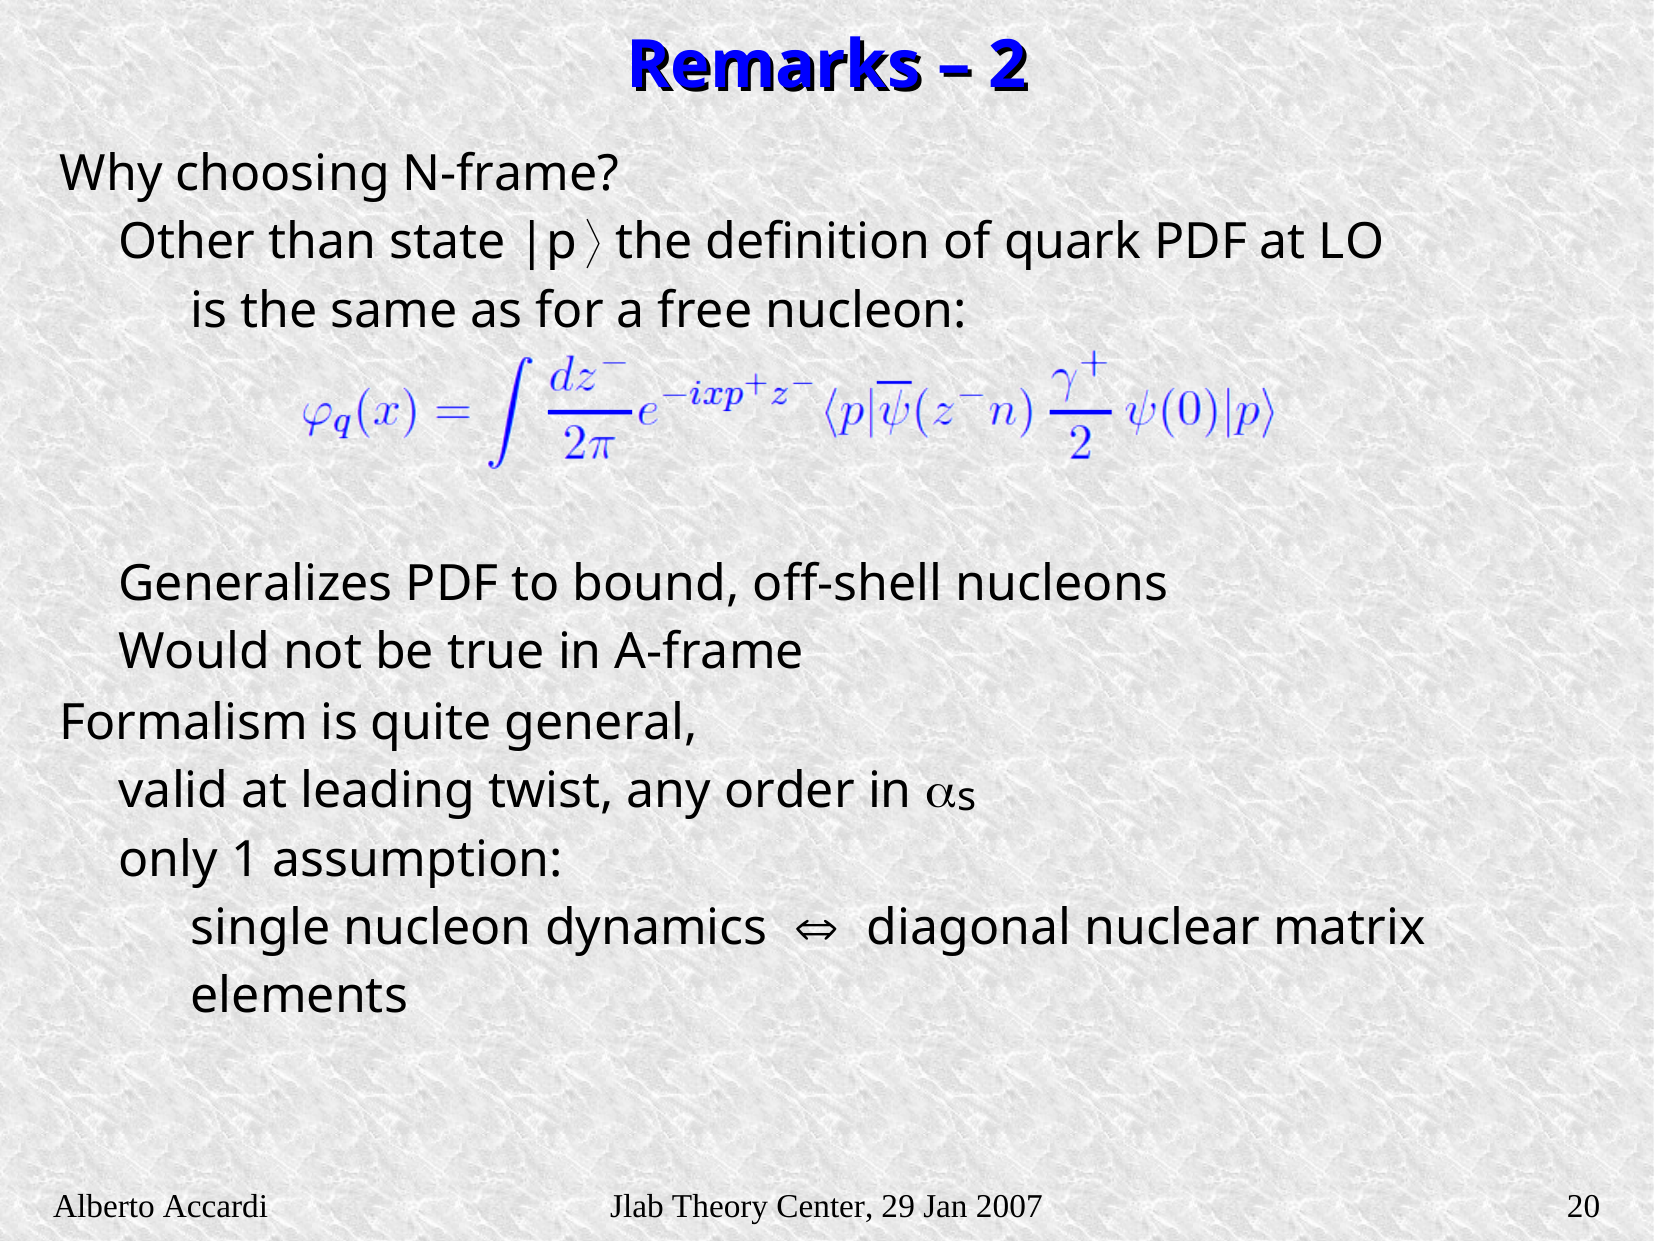

Remarks – 2
Why choosing N-frame?
Other than state |p  the definition of quark PDF at LO
is the same as for a free nucleon:
Generalizes PDF to bound, off-shell nucleons
Would not be true in A-frame
Formalism is quite general,
valid at leading twist, any order in as
only 1 assumption:
single nucleon dynamics  diagonal nuclear matrix elements
Alberto Accardi
Padova U.
20